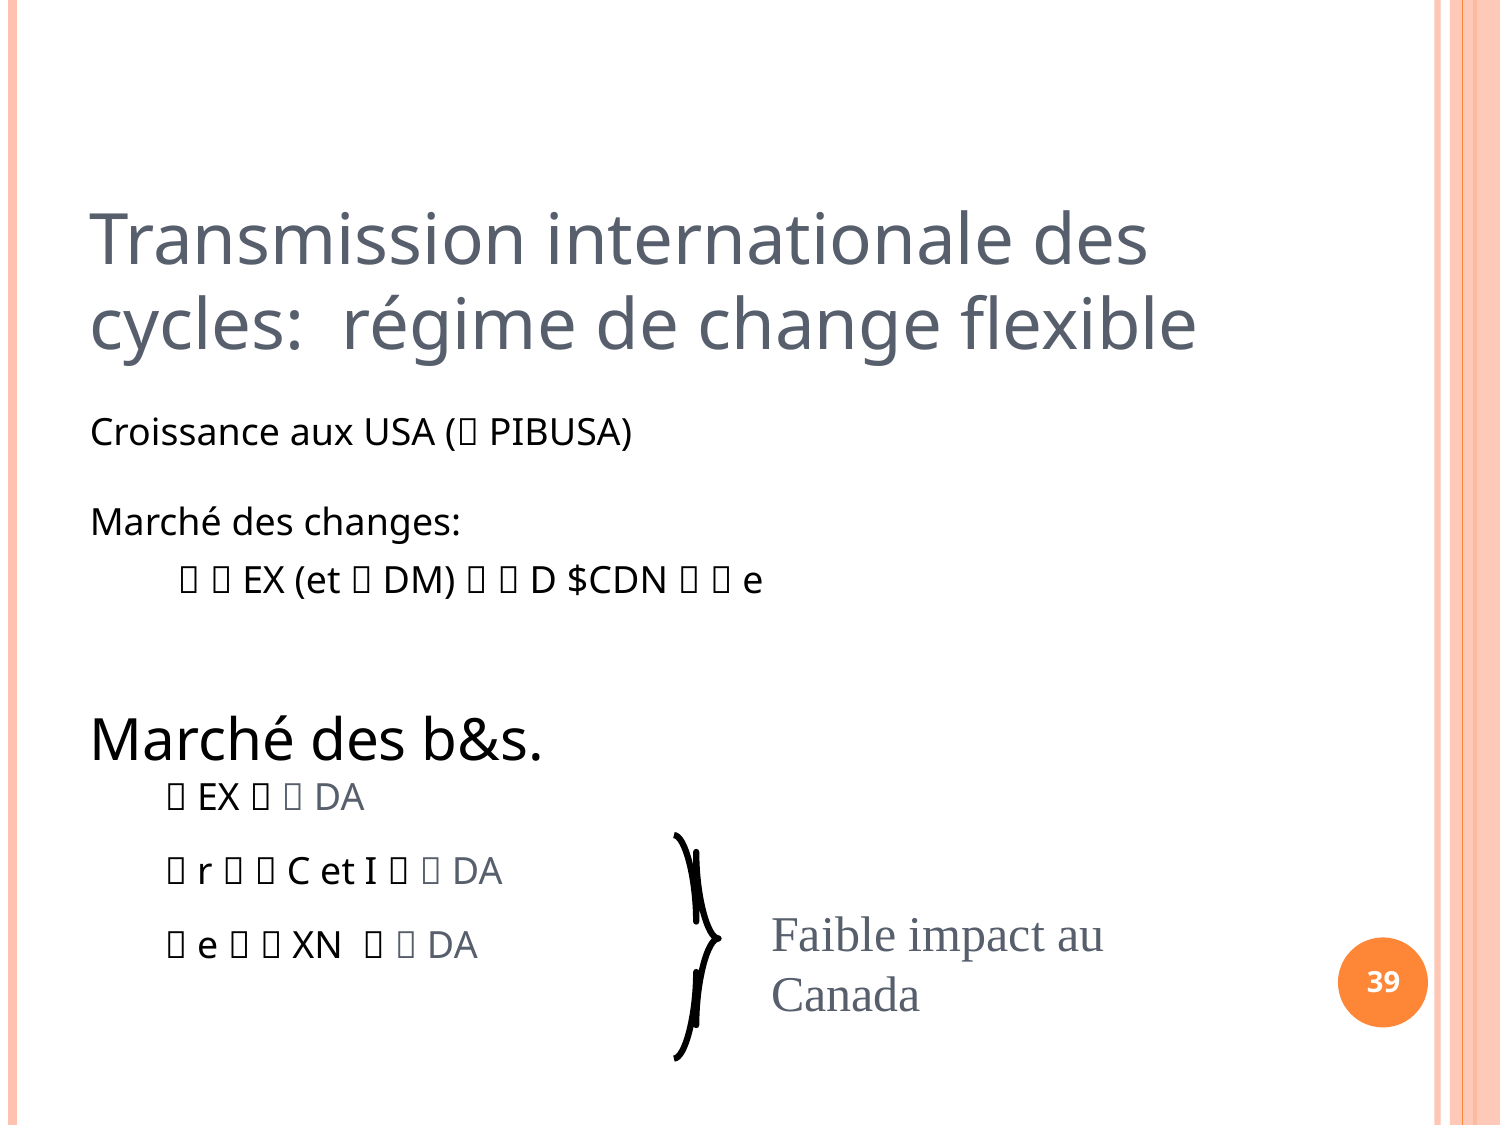

# Transmission internationale des cycles: régime de change flexible
Croissance aux USA ( PIBUSA)
Marché des changes:
   EX (et  DM)   D $CDN   e
Marché des b&s.
 EX   DA
 r   C et I   DA
 e   XN   DA
Faible impact au Canada